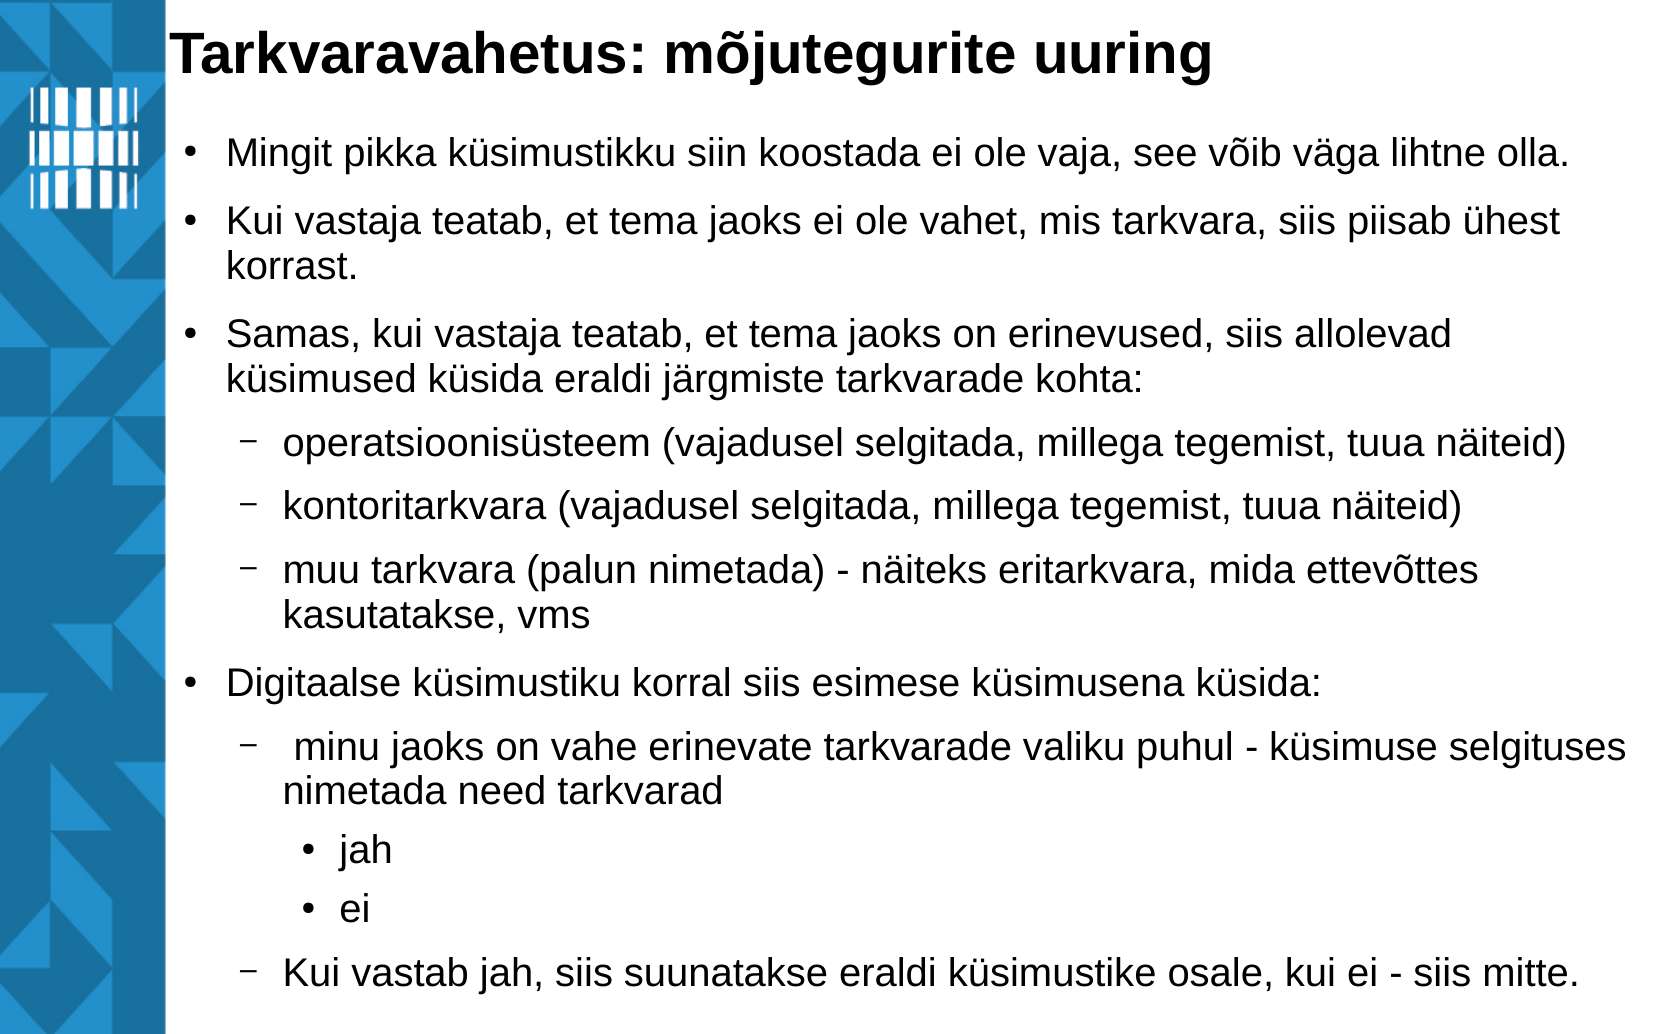

# Tarkvaravahetus: mõjutegurite uuring
Mingit pikka küsimustikku siin koostada ei ole vaja, see võib väga lihtne olla.
Kui vastaja teatab, et tema jaoks ei ole vahet, mis tarkvara, siis piisab ühest korrast.
Samas, kui vastaja teatab, et tema jaoks on erinevused, siis allolevad küsimused küsida eraldi järgmiste tarkvarade kohta:
operatsioonisüsteem (vajadusel selgitada, millega tegemist, tuua näiteid)
kontoritarkvara (vajadusel selgitada, millega tegemist, tuua näiteid)
muu tarkvara (palun nimetada) - näiteks eritarkvara, mida ettevõttes kasutatakse, vms
Digitaalse küsimustiku korral siis esimese küsimusena küsida:
 minu jaoks on vahe erinevate tarkvarade valiku puhul - küsimuse selgituses nimetada need tarkvarad
jah
ei
Kui vastab jah, siis suunatakse eraldi küsimustike osale, kui ei - siis mitte.